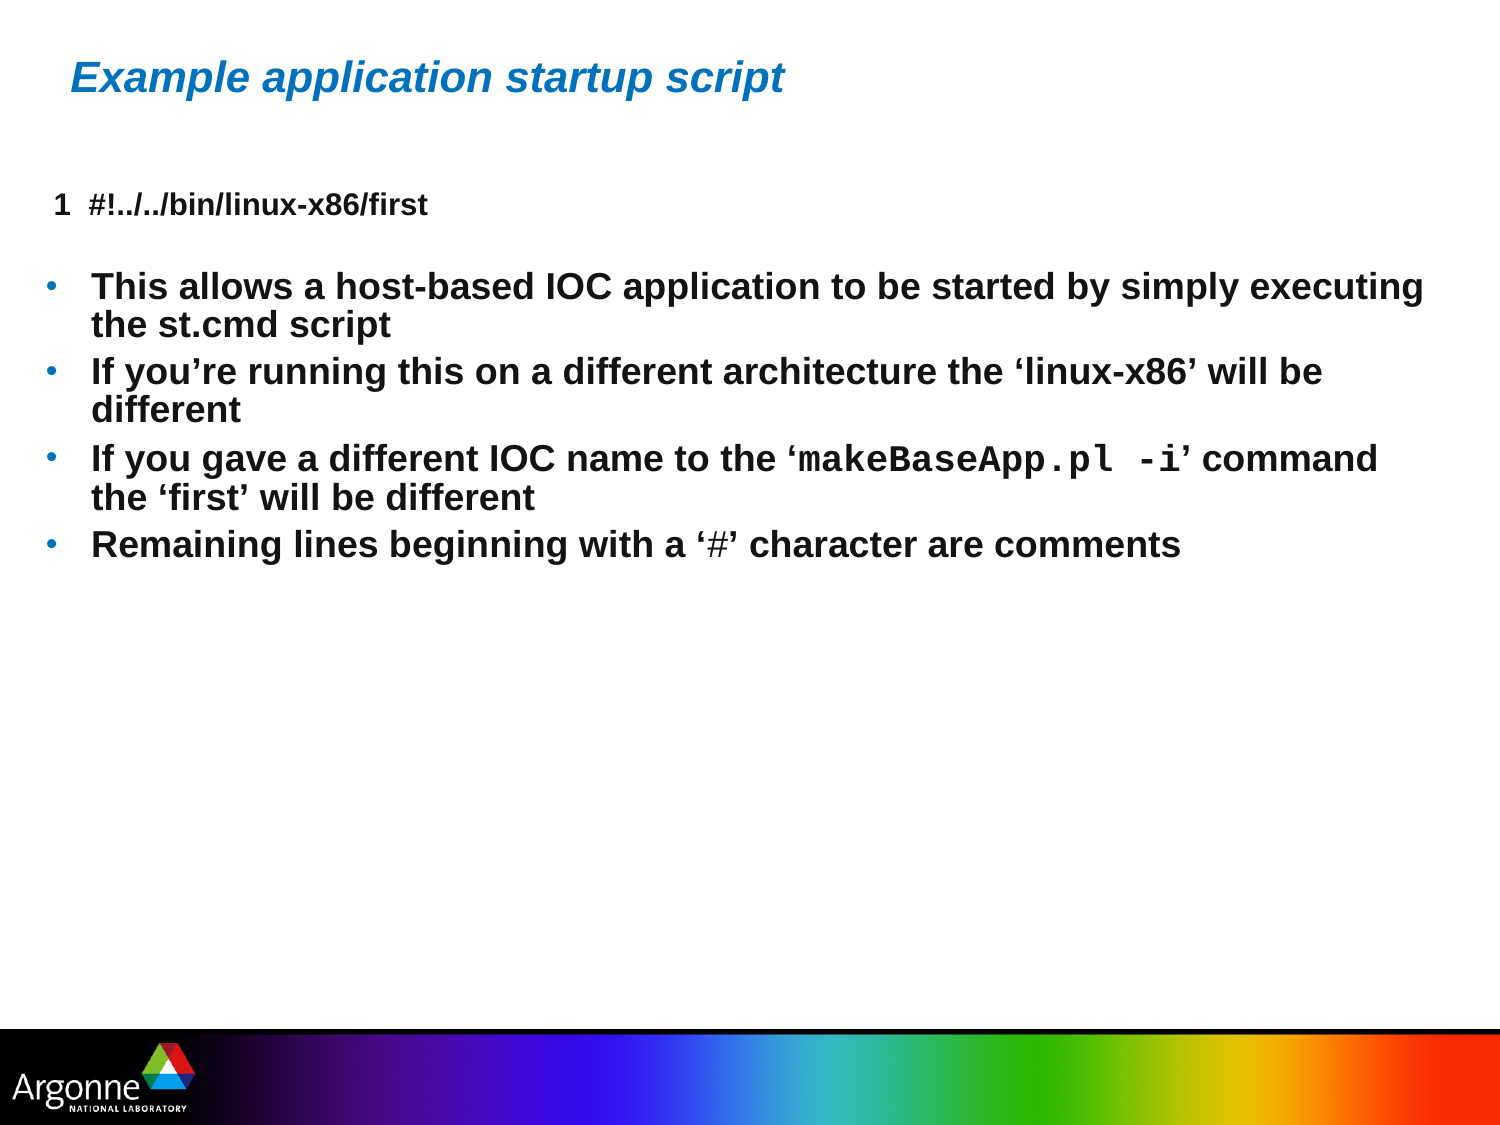

# Example application startup script
 1 #!../../bin/linux-x86/first
This allows a host-based IOC application to be started by simply executing the st.cmd script
If you’re running this on a different architecture the ‘linux-x86’ will be different
If you gave a different IOC name to the ‘makeBaseApp.pl -i’ command the ‘first’ will be different
Remaining lines beginning with a ‘#’ character are comments